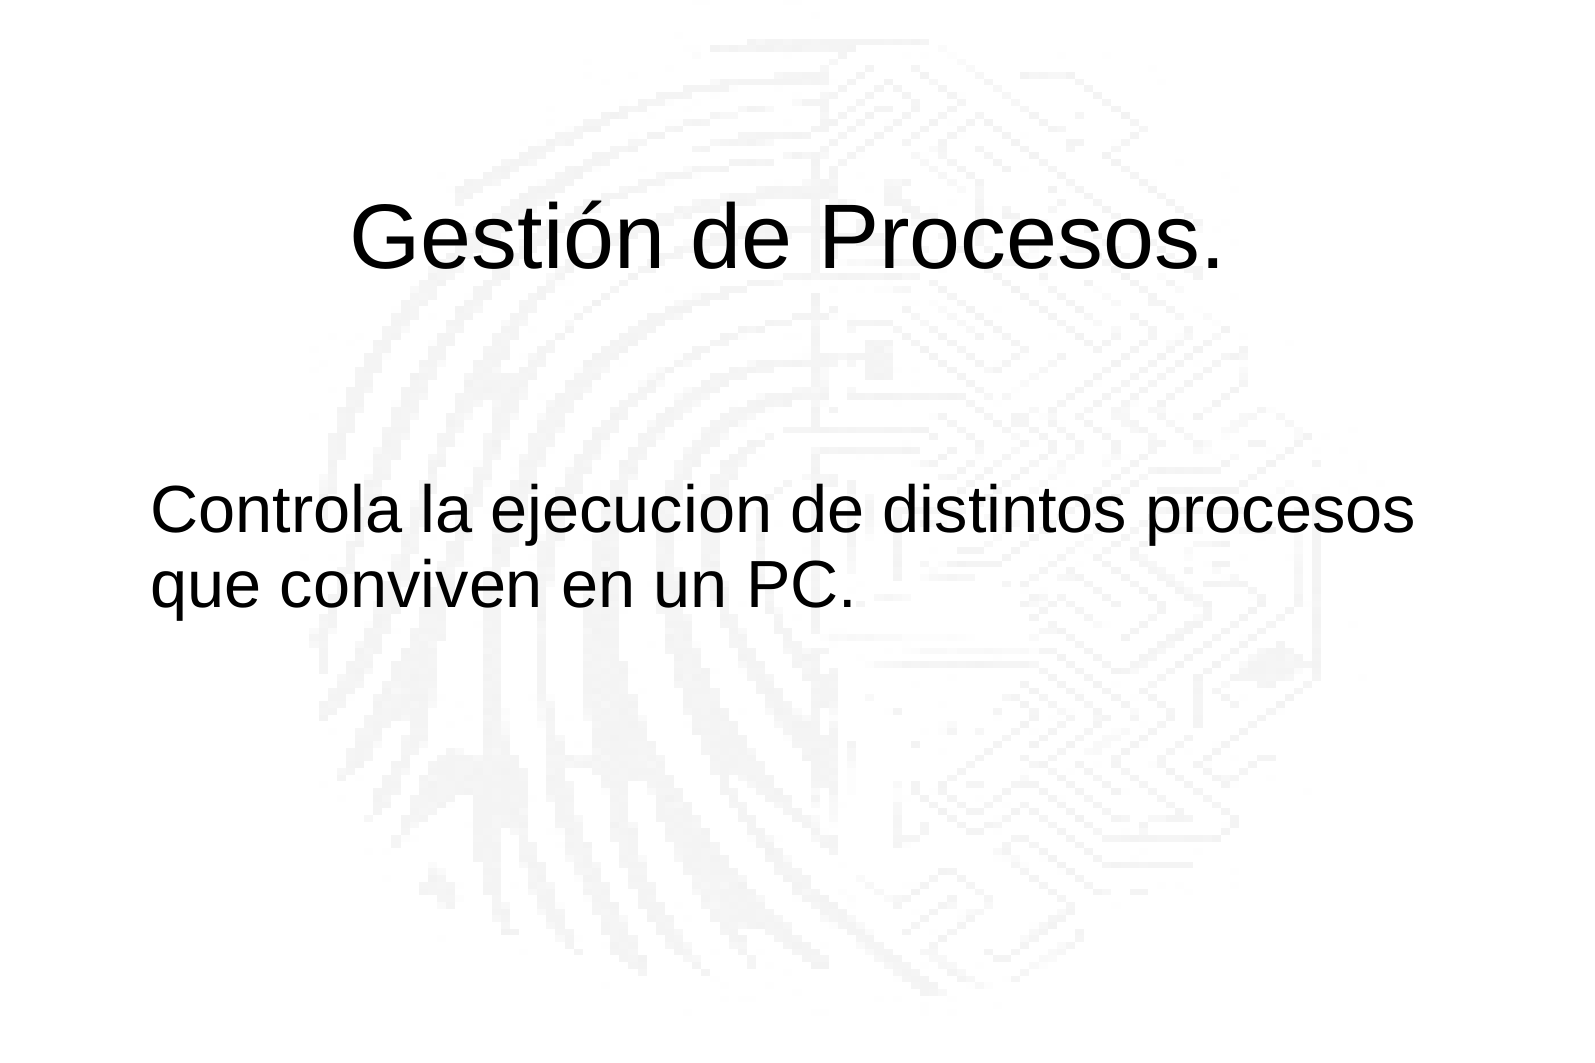

# Gestión de Procesos.
Controla la ejecucion de distintos procesos que conviven en un PC.